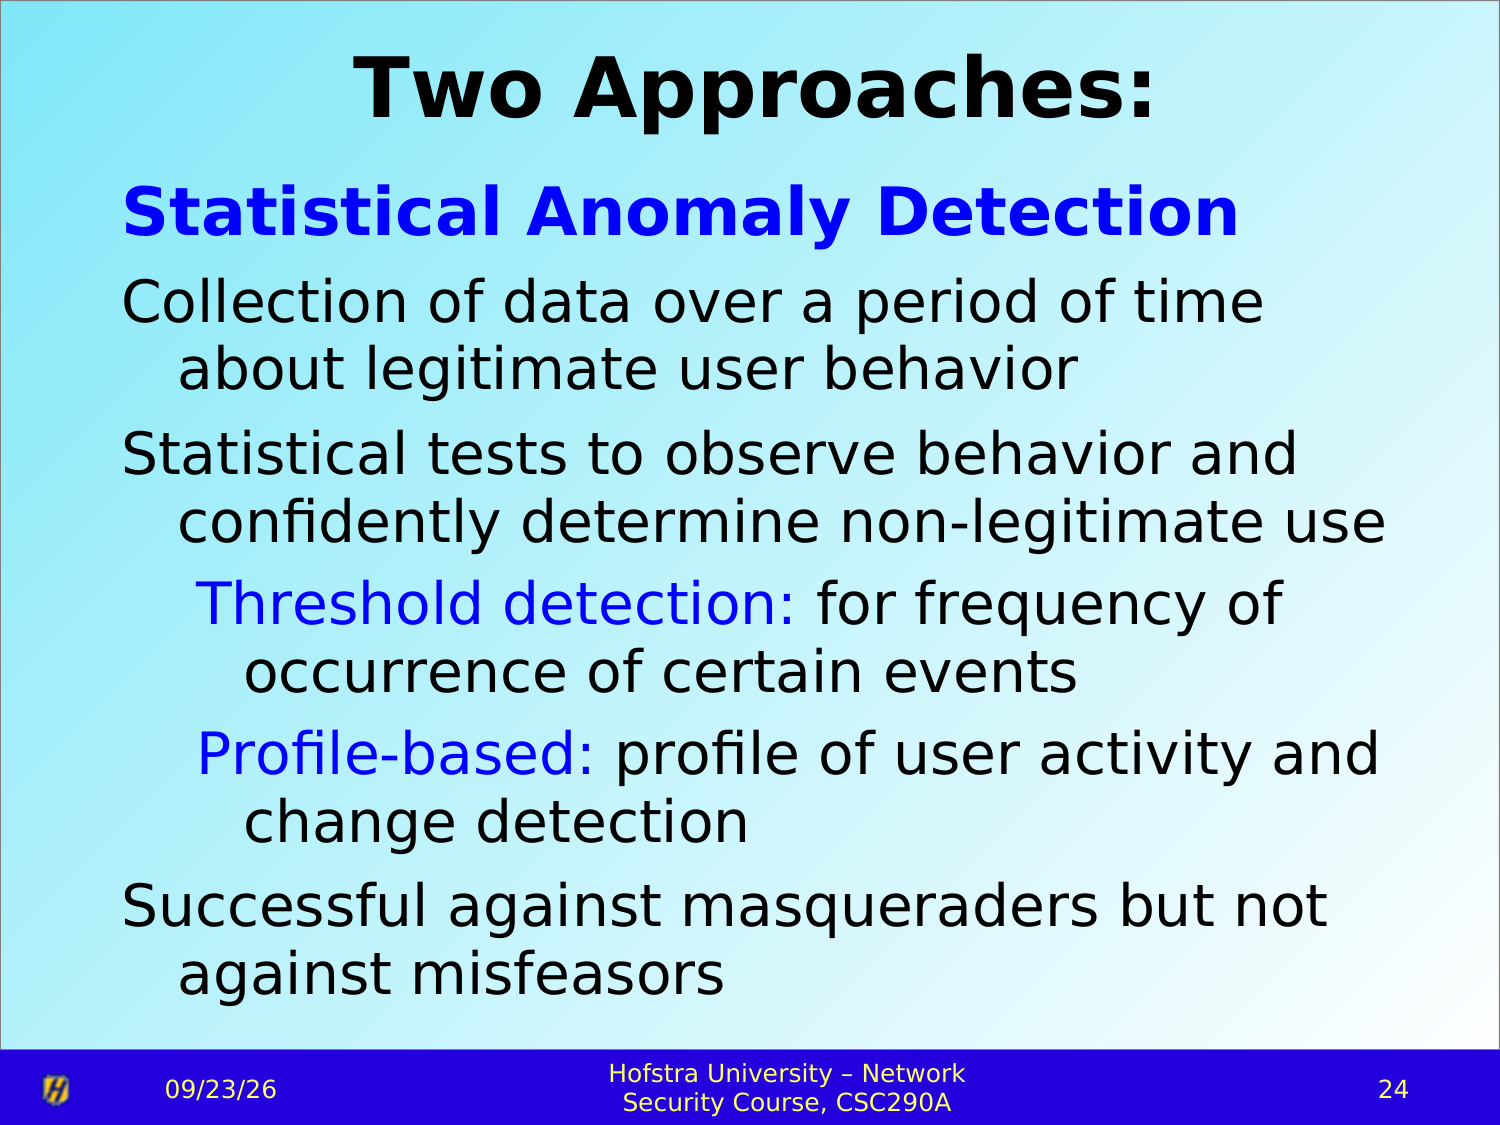

# Two Approaches:
Statistical Anomaly Detection
Collection of data over a period of time about legitimate user behavior
Statistical tests to observe behavior and confidently determine non-legitimate use
Threshold detection: for frequency of occurrence of certain events
Profile-based: profile of user activity and change detection
Successful against masqueraders but not against misfeasors
24